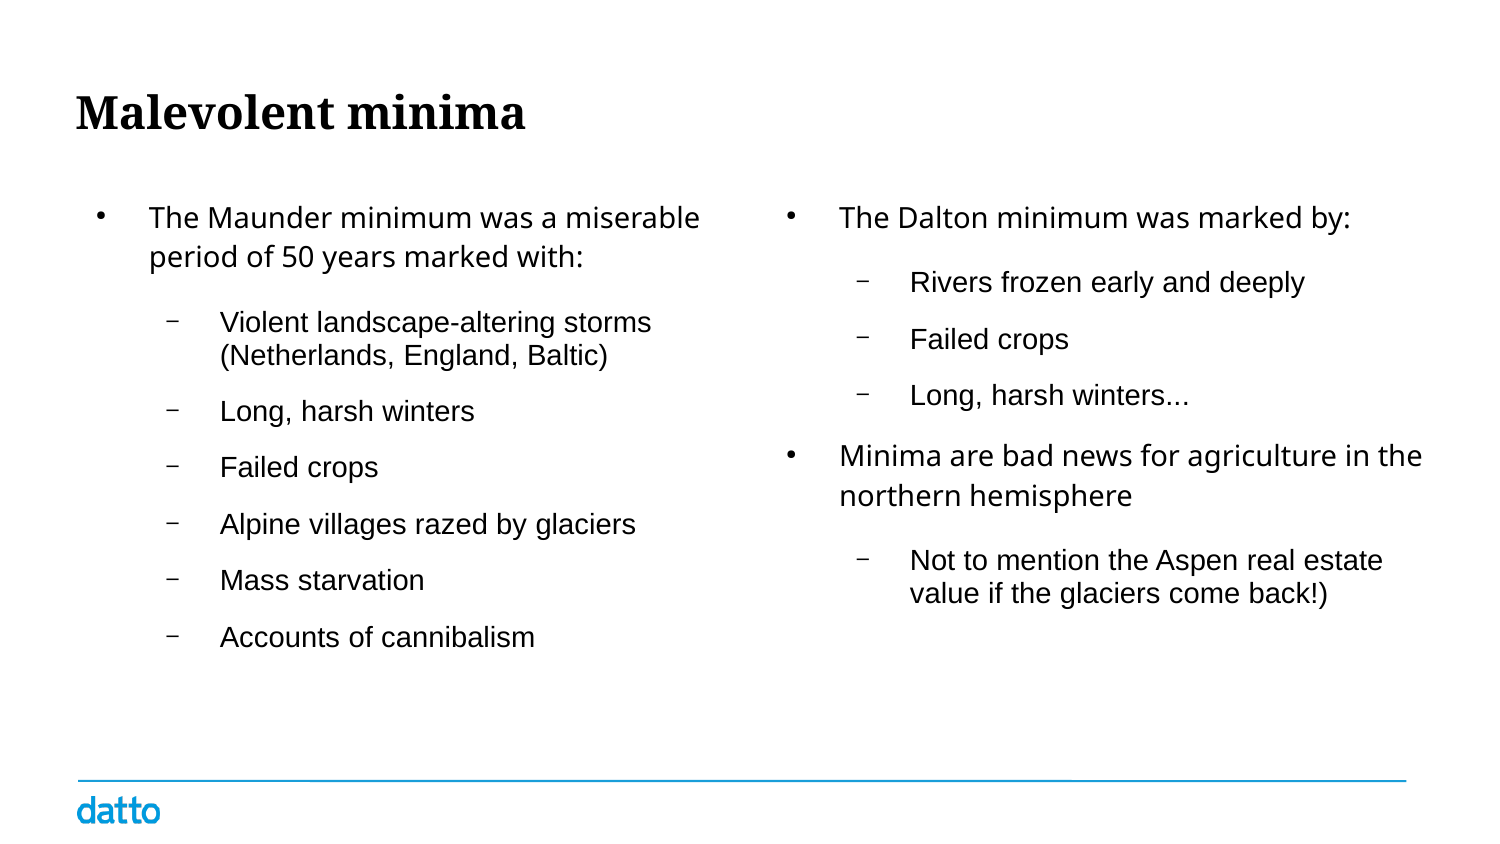

# Malevolent minima
The Maunder minimum was a miserable period of 50 years marked with:
Violent landscape-altering storms (Netherlands, England, Baltic)
Long, harsh winters
Failed crops
Alpine villages razed by glaciers
Mass starvation
Accounts of cannibalism
The Dalton minimum was marked by:
Rivers frozen early and deeply
Failed crops
Long, harsh winters...
Minima are bad news for agriculture in the northern hemisphere
Not to mention the Aspen real estate value if the glaciers come back!)